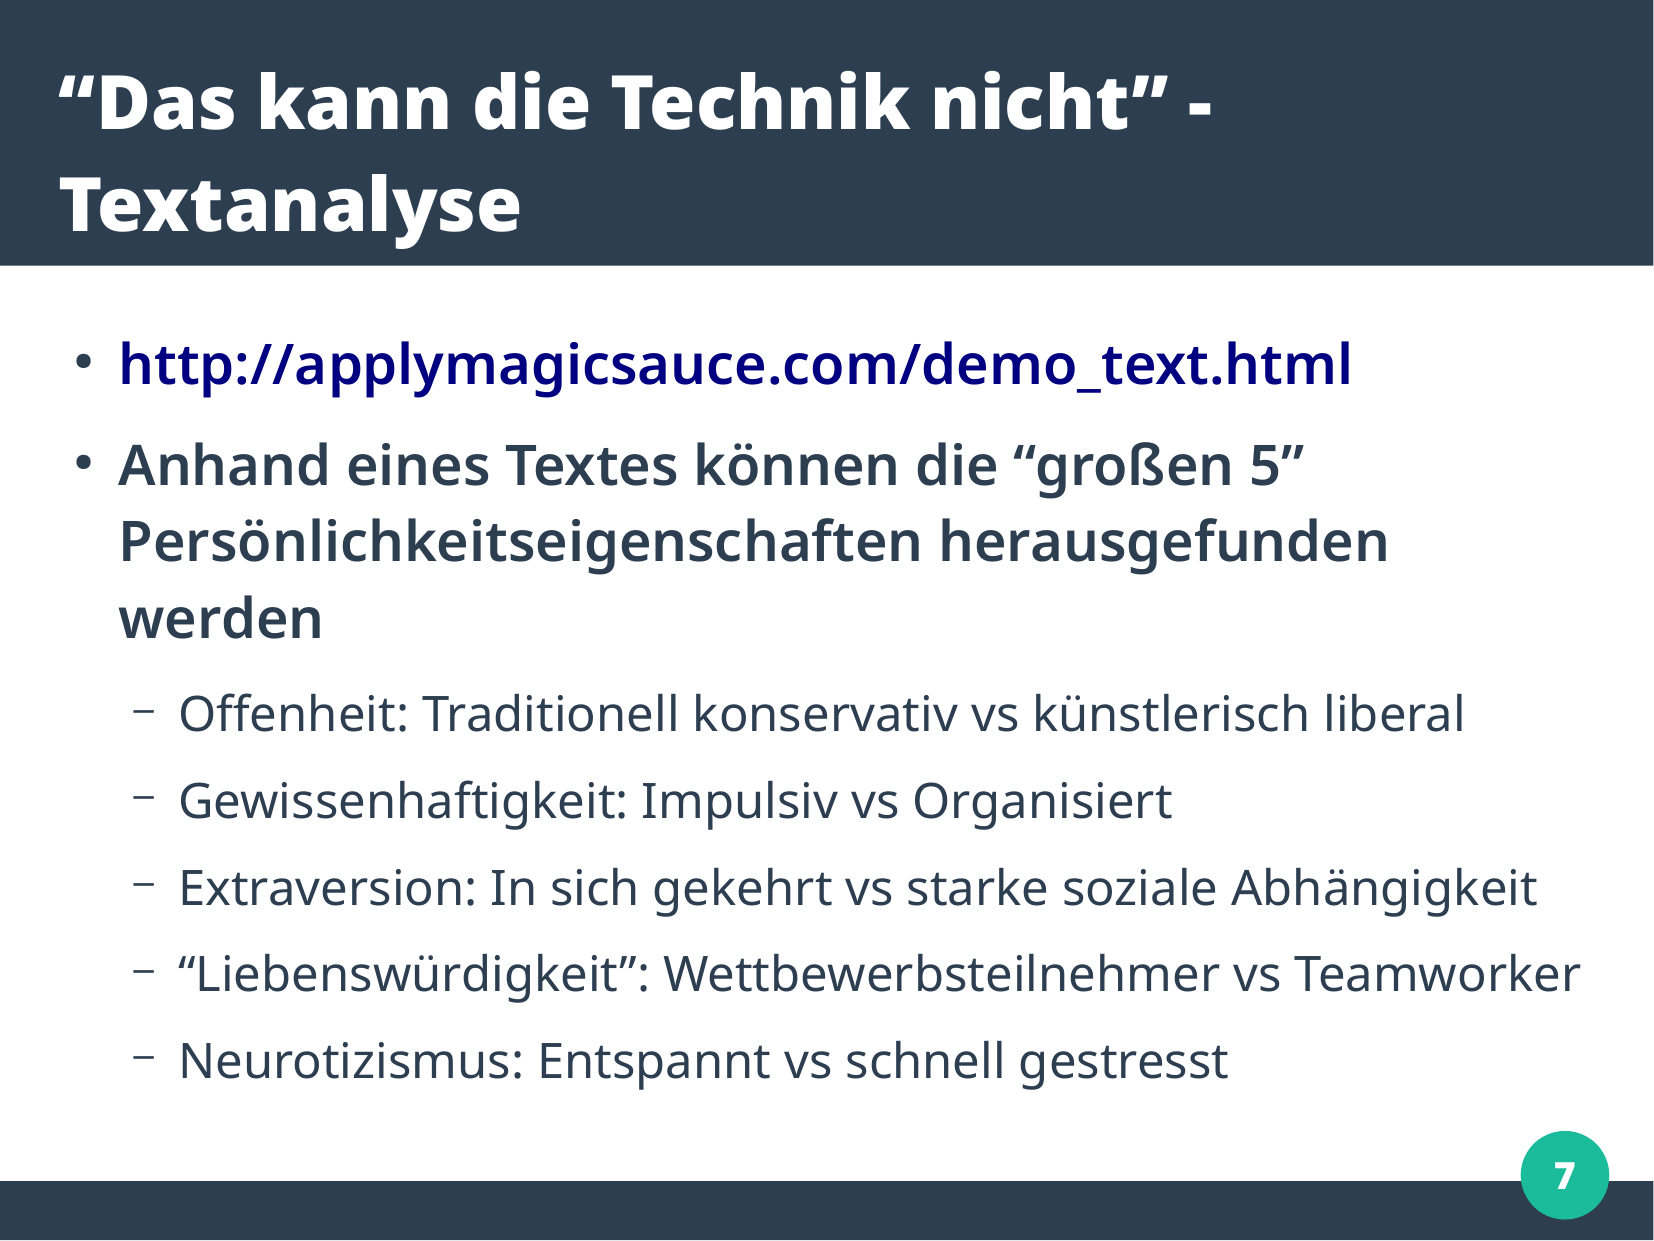

# “Das kann die Technik nicht” - Textanalyse
http://applymagicsauce.com/demo_text.html
Anhand eines Textes können die “großen 5” Persönlichkeitseigenschaften herausgefunden werden
Offenheit: Traditionell konservativ vs künstlerisch liberal
Gewissenhaftigkeit: Impulsiv vs Organisiert
Extraversion: In sich gekehrt vs starke soziale Abhängigkeit
“Liebenswürdigkeit”: Wettbewerbsteilnehmer vs Teamworker
Neurotizismus: Entspannt vs schnell gestresst
7